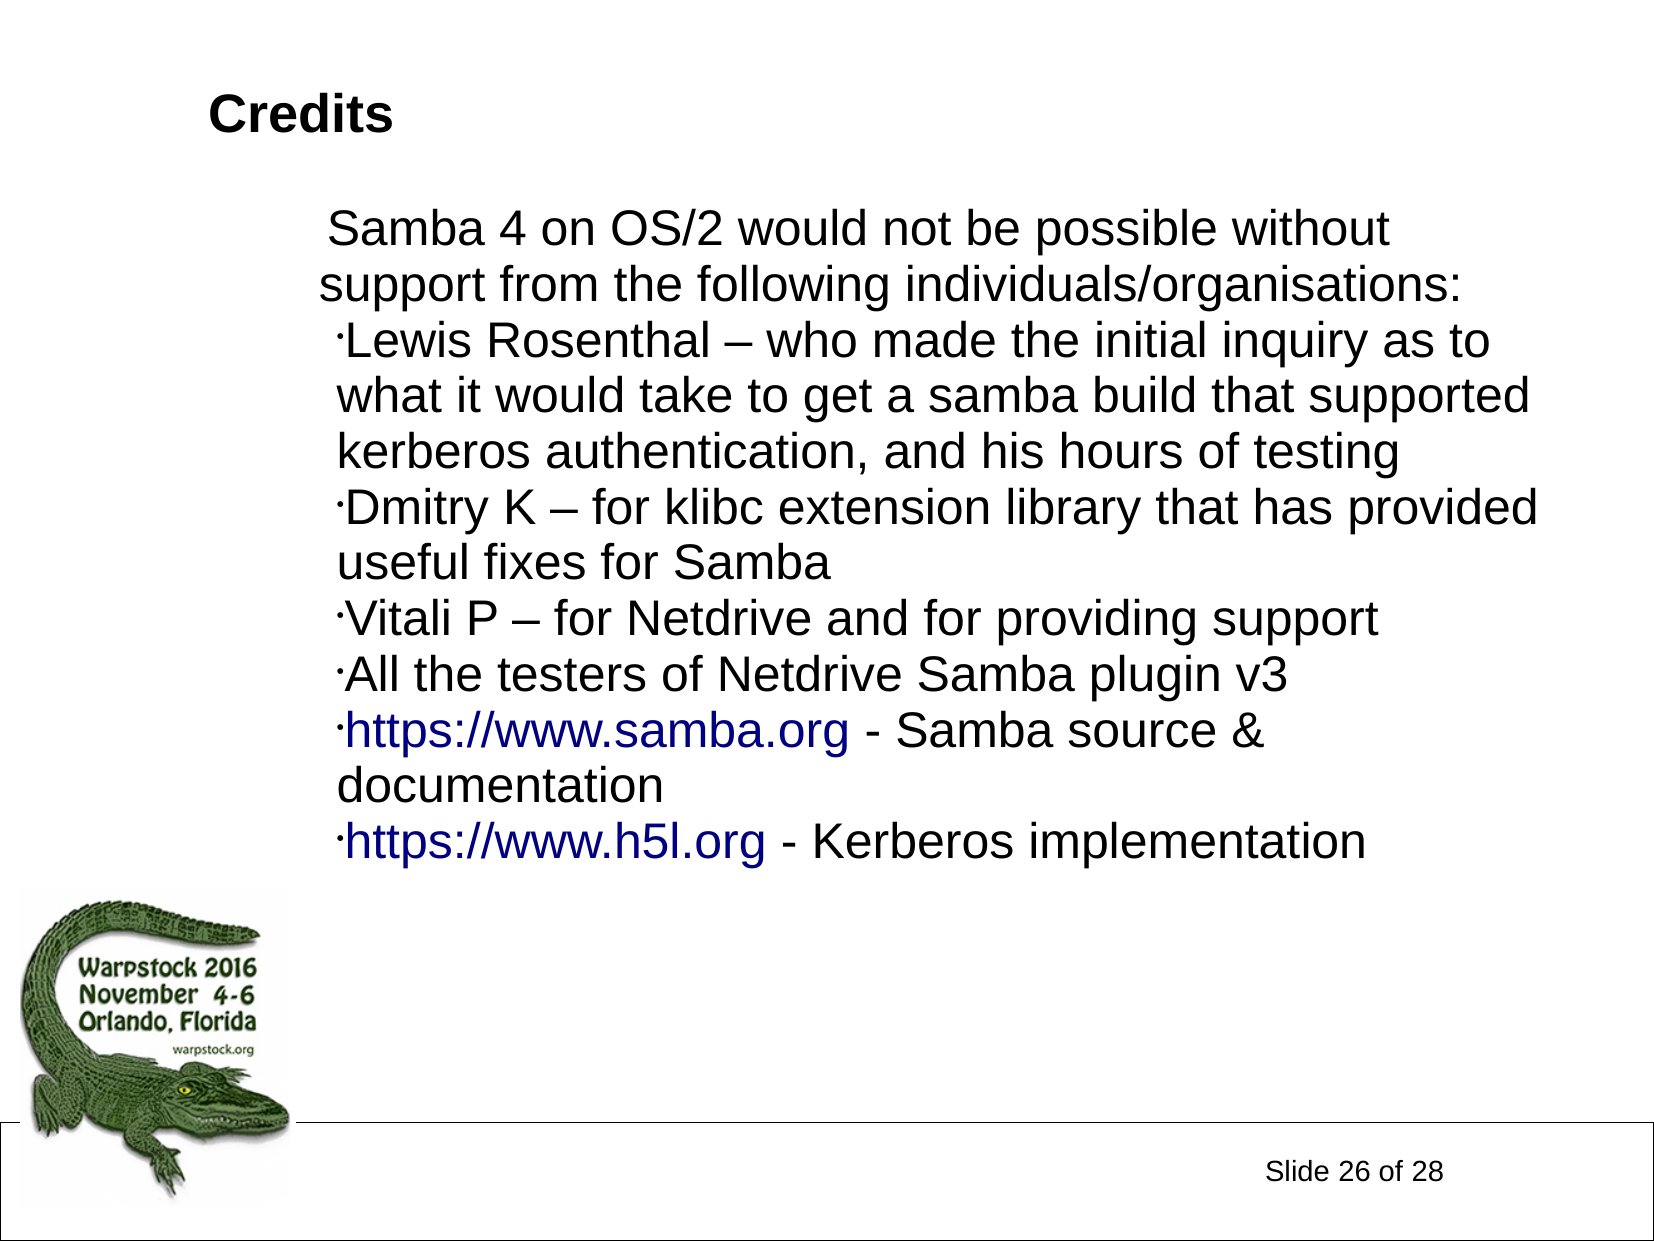

# Credits
Samba 4 on OS/2 would not be possible without support from the following individuals/organisations:
Lewis Rosenthal – who made the initial inquiry as to what it would take to get a samba build that supported kerberos authentication, and his hours of testing
Dmitry K – for klibc extension library that has provided useful fixes for Samba
Vitali P – for Netdrive and for providing support
All the testers of Netdrive Samba plugin v3
https://www.samba.org - Samba source & documentation
https://www.h5l.org - Kerberos implementation